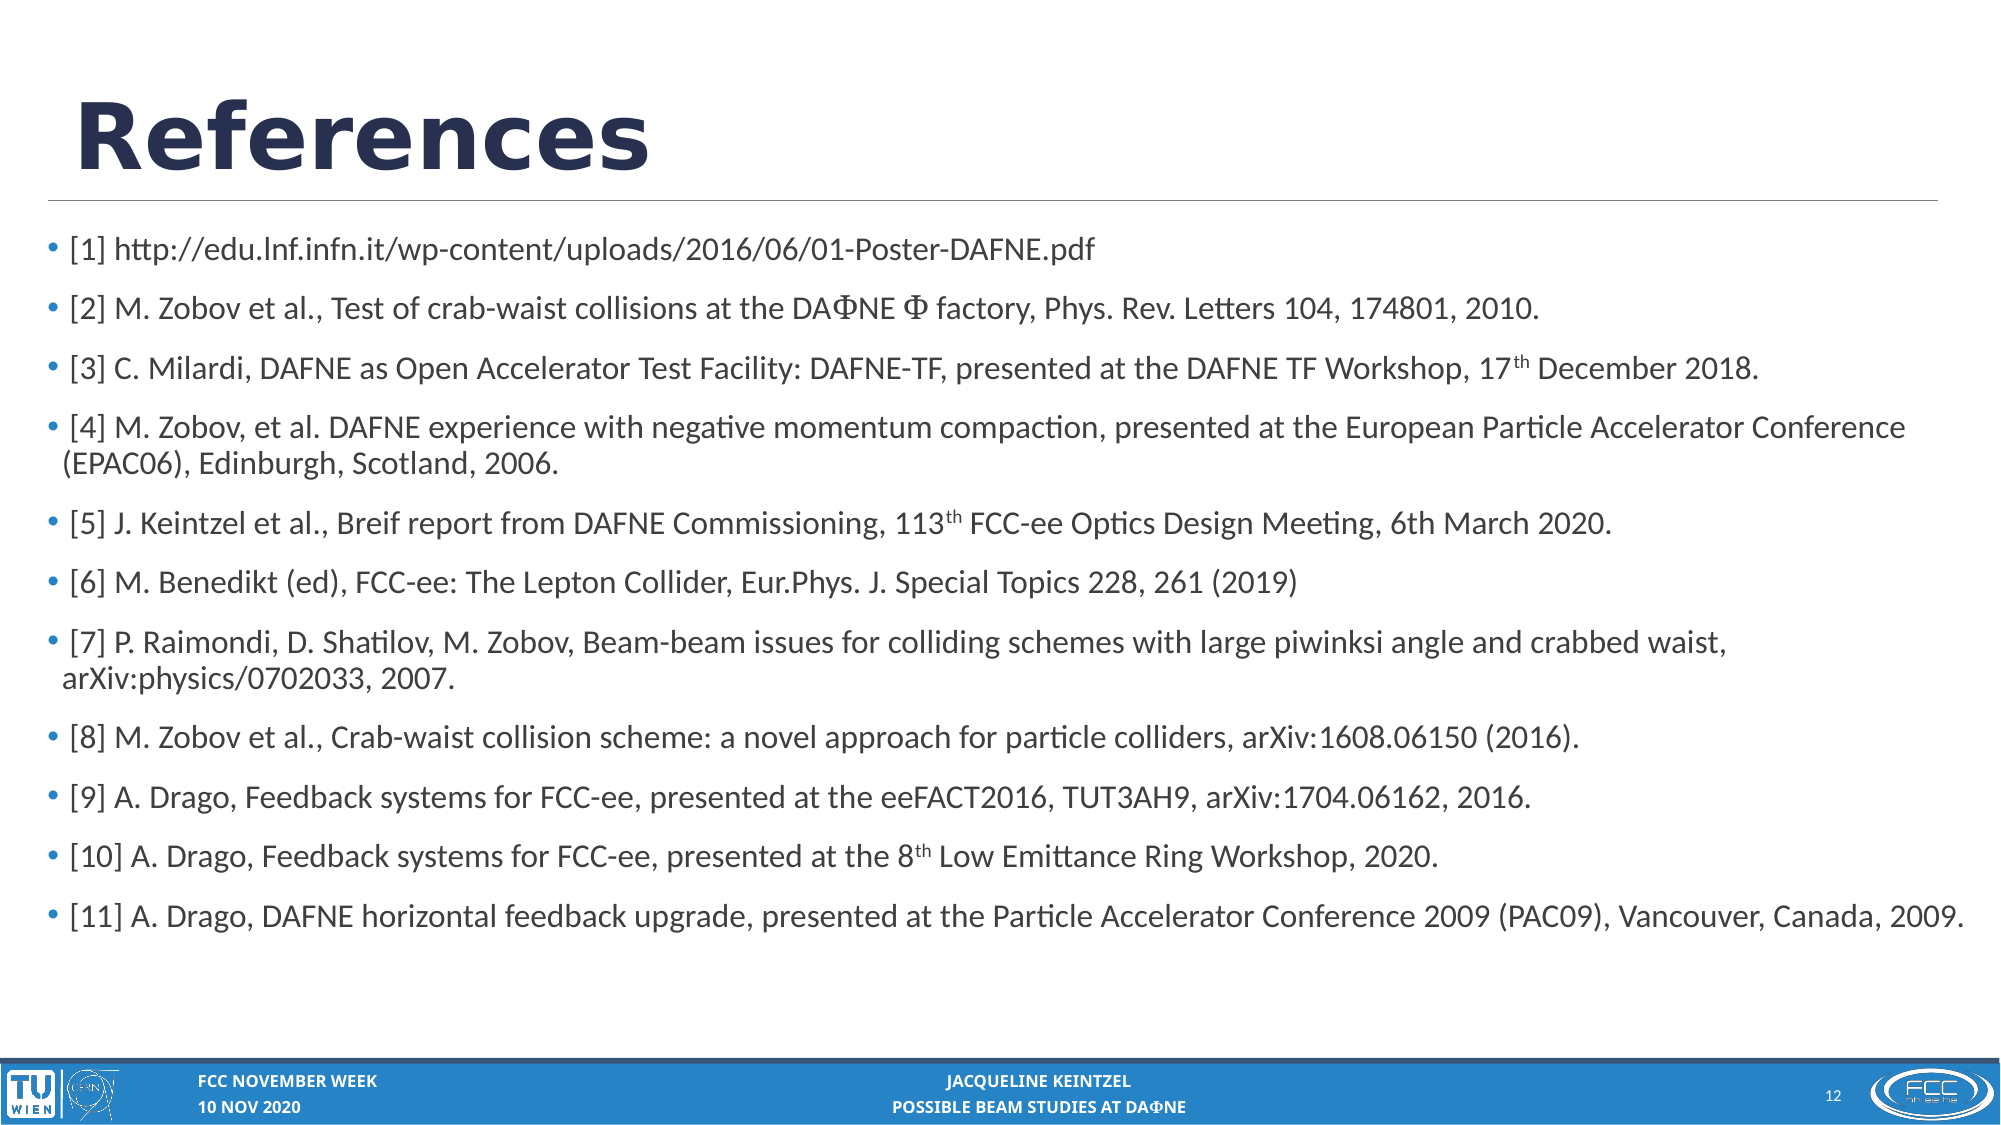

References
 [1] http://edu.lnf.infn.it/wp-content/uploads/2016/06/01-Poster-DAFNE.pdf
 [2] M. Zobov et al., Test of crab-waist collisions at the DAΦNE Φ factory, Phys. Rev. Letters 104, 174801, 2010.
 [3] C. Milardi, DAFNE as Open Accelerator Test Facility: DAFNE-TF, presented at the DAFNE TF Workshop, 17th December 2018.
 [4] M. Zobov, et al. DAFNE experience with negative momentum compaction, presented at the European Particle Accelerator Conference (EPAC06), Edinburgh, Scotland, 2006.
 [5] J. Keintzel et al., Breif report from DAFNE Commissioning, 113th FCC-ee Optics Design Meeting, 6th March 2020.
 [6] M. Benedikt (ed), FCC-ee: The Lepton Collider, Eur.Phys. J. Special Topics 228, 261 (2019)
 [7] P. Raimondi, D. Shatilov, M. Zobov, Beam-beam issues for colliding schemes with large piwinksi angle and crabbed waist, arXiv:physics/0702033, 2007.
 [8] M. Zobov et al., Crab-waist collision scheme: a novel approach for particle colliders, arXiv:1608.06150 (2016).
 [9] A. Drago, Feedback systems for FCC-ee, presented at the eeFACT2016, TUT3AH9, arXiv:1704.06162, 2016.
 [10] A. Drago, Feedback systems for FCC-ee, presented at the 8th Low Emittance Ring Workshop, 2020.
 [11] A. Drago, DAFNE horizontal feedback upgrade, presented at the Particle Accelerator Conference 2009 (PAC09), Vancouver, Canada, 2009.